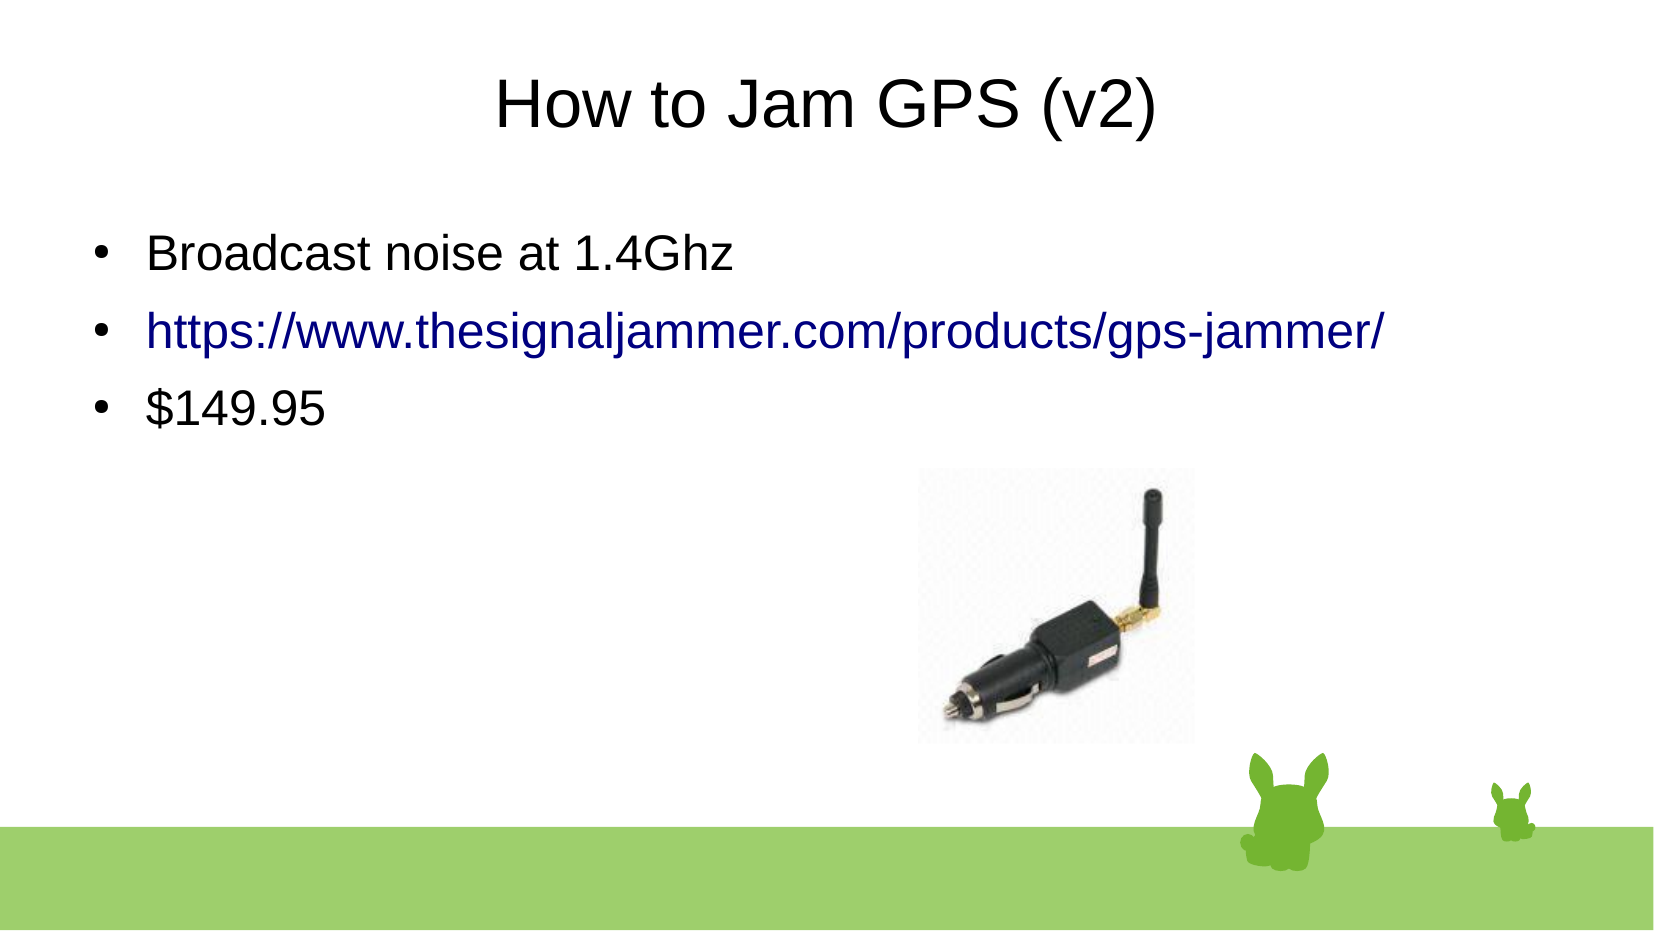

# How to Jam GPS (v2)
Broadcast noise at 1.4Ghz
https://www.thesignaljammer.com/products/gps-jammer/
$149.95